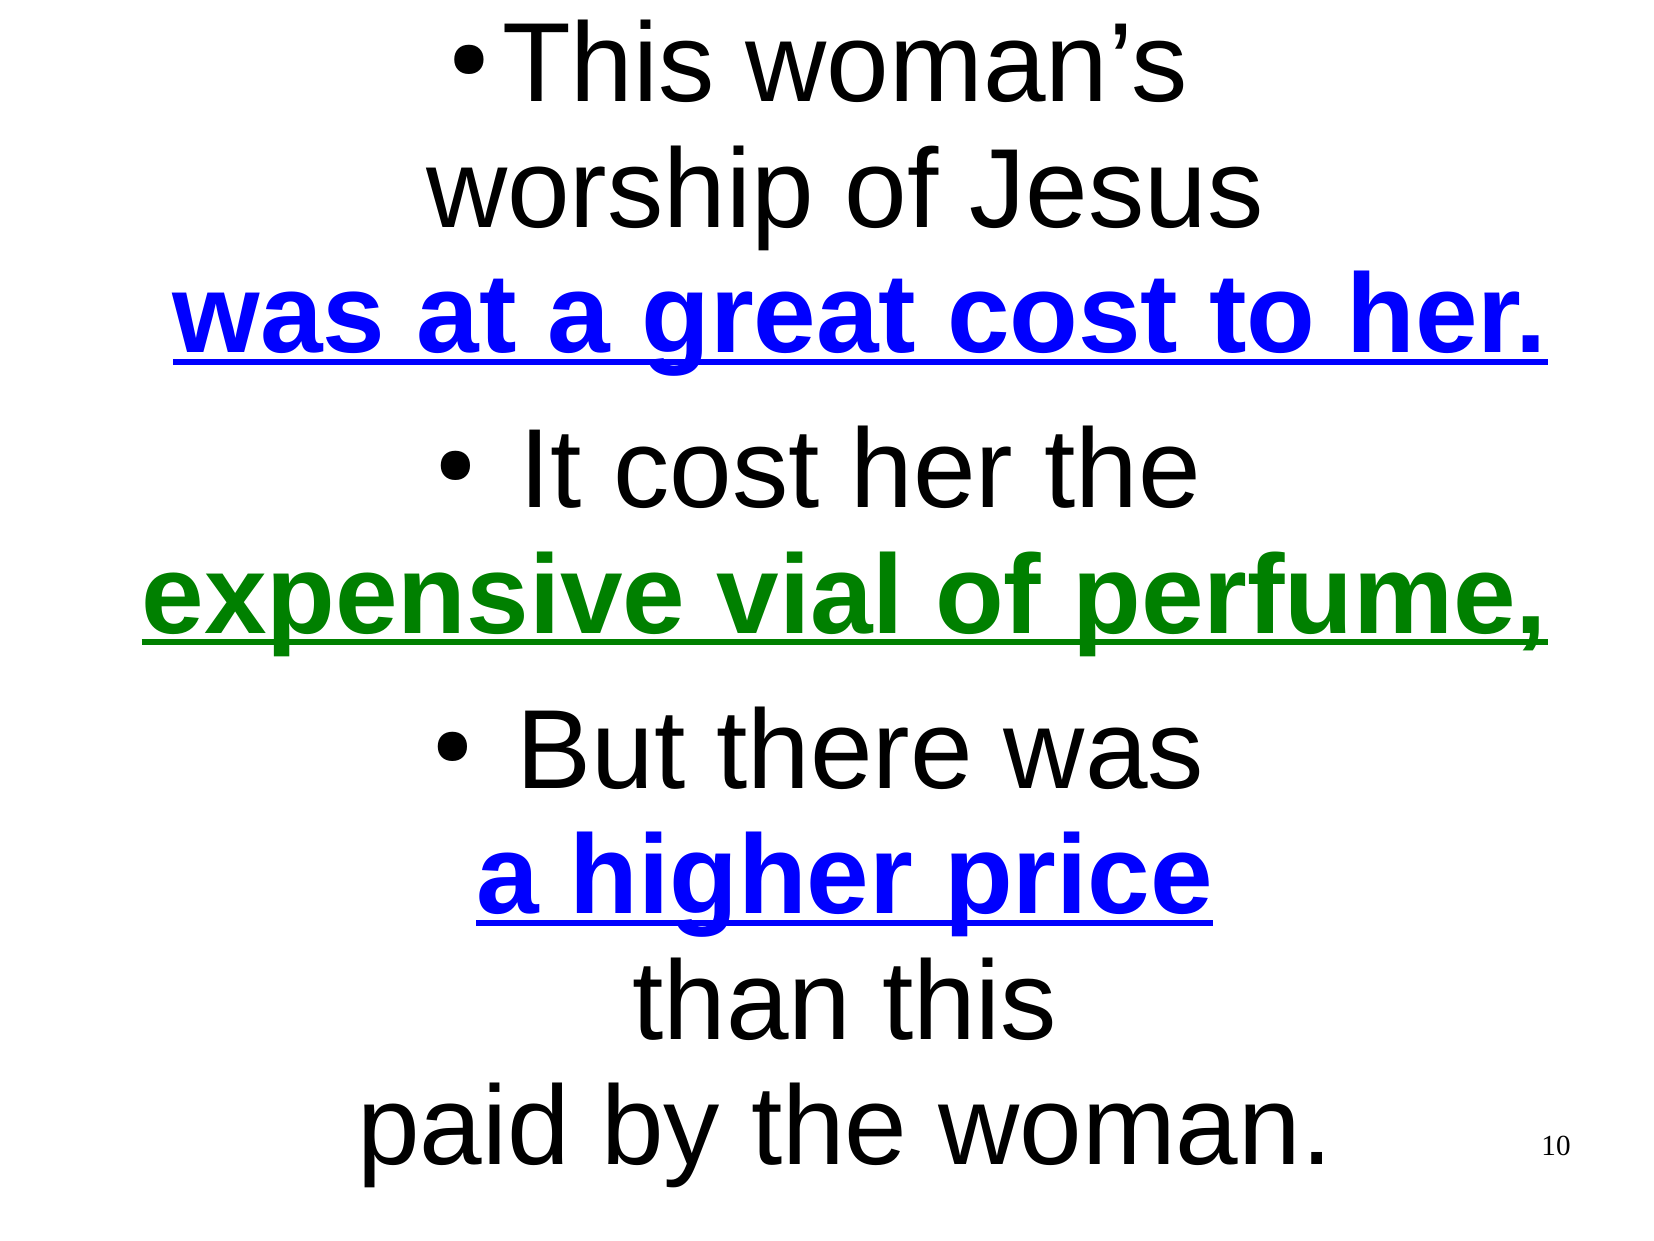

# This woman’s worship of Jesus was at a great cost to her.
 It cost her the
expensive vial of perfume,
 But there was
a higher price
than this
paid by the woman.
10